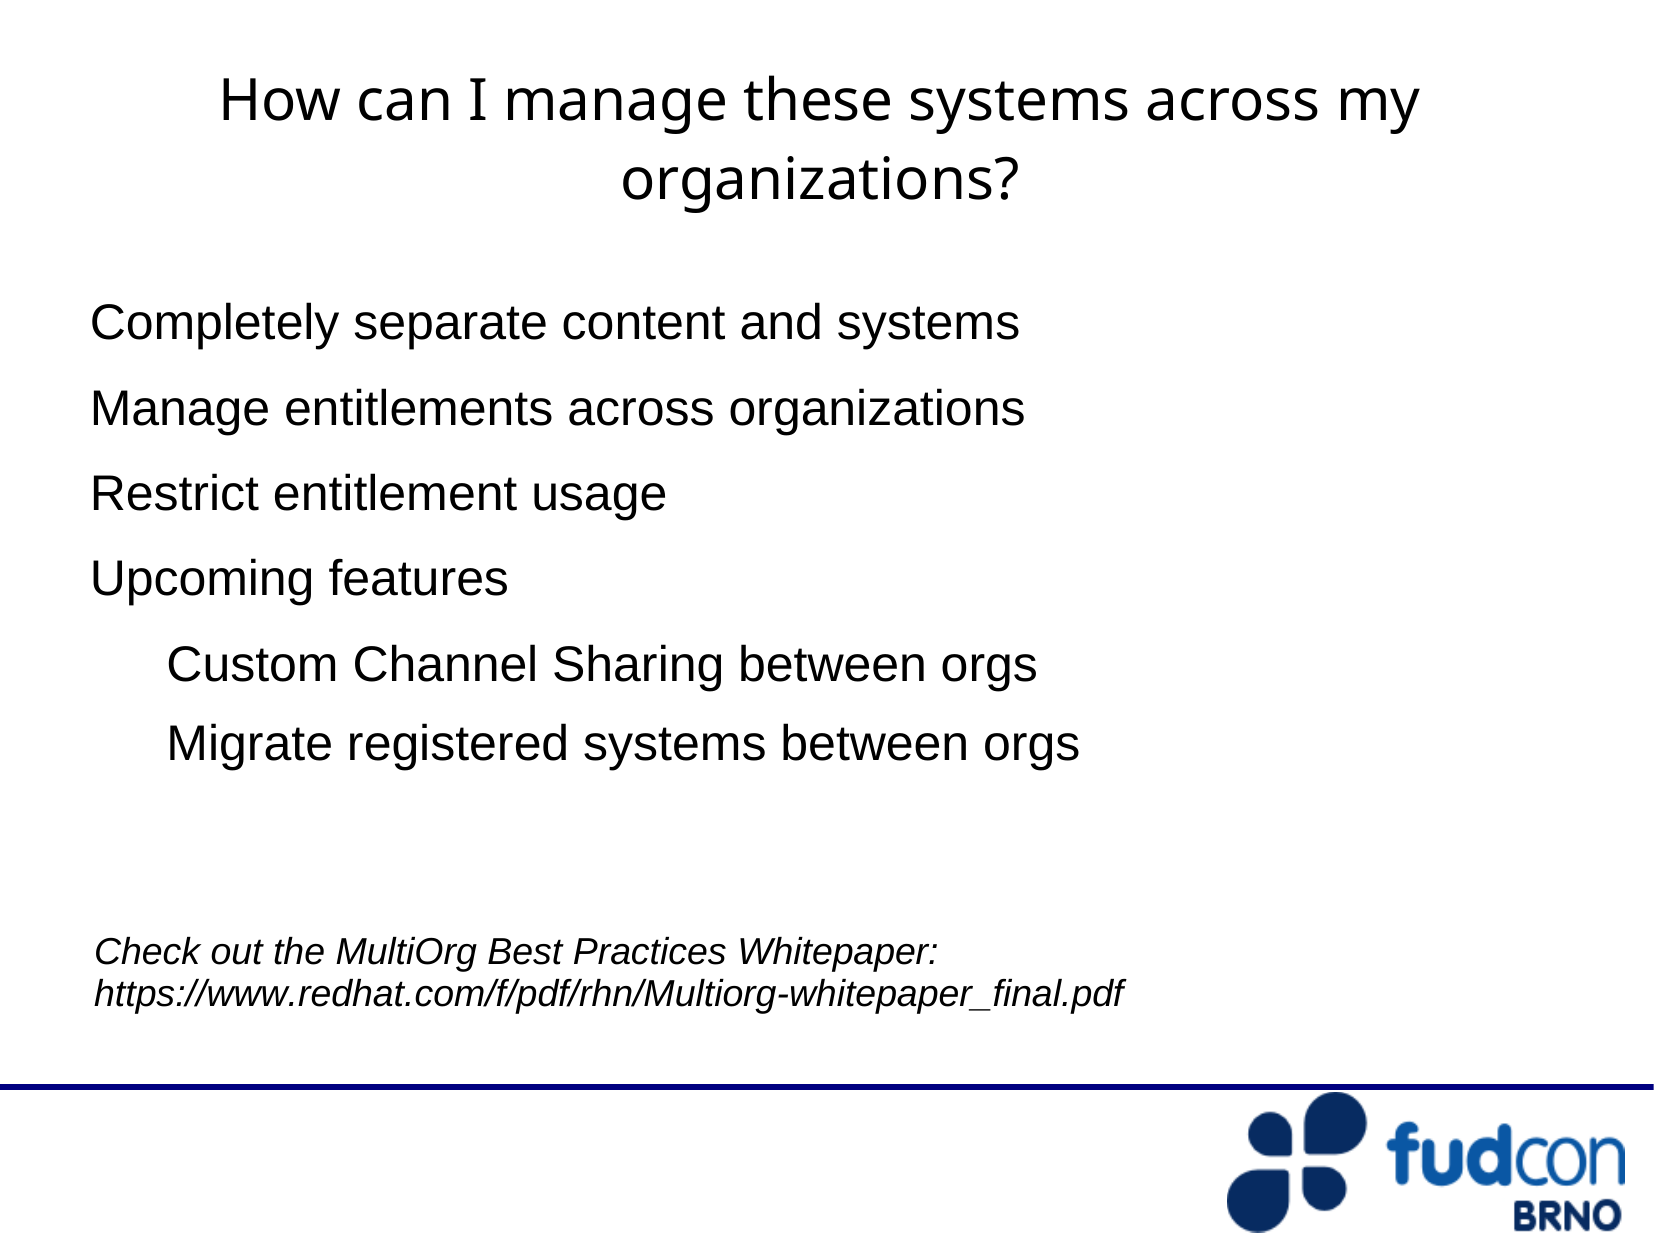

# How can I manage these systems across my organizations?
Completely separate content and systems
Manage entitlements across organizations
Restrict entitlement usage
Upcoming features
Custom Channel Sharing between orgs
Migrate registered systems between orgs
Check out the MultiOrg Best Practices Whitepaper:
https://www.redhat.com/f/pdf/rhn/Multiorg-whitepaper_final.pdf